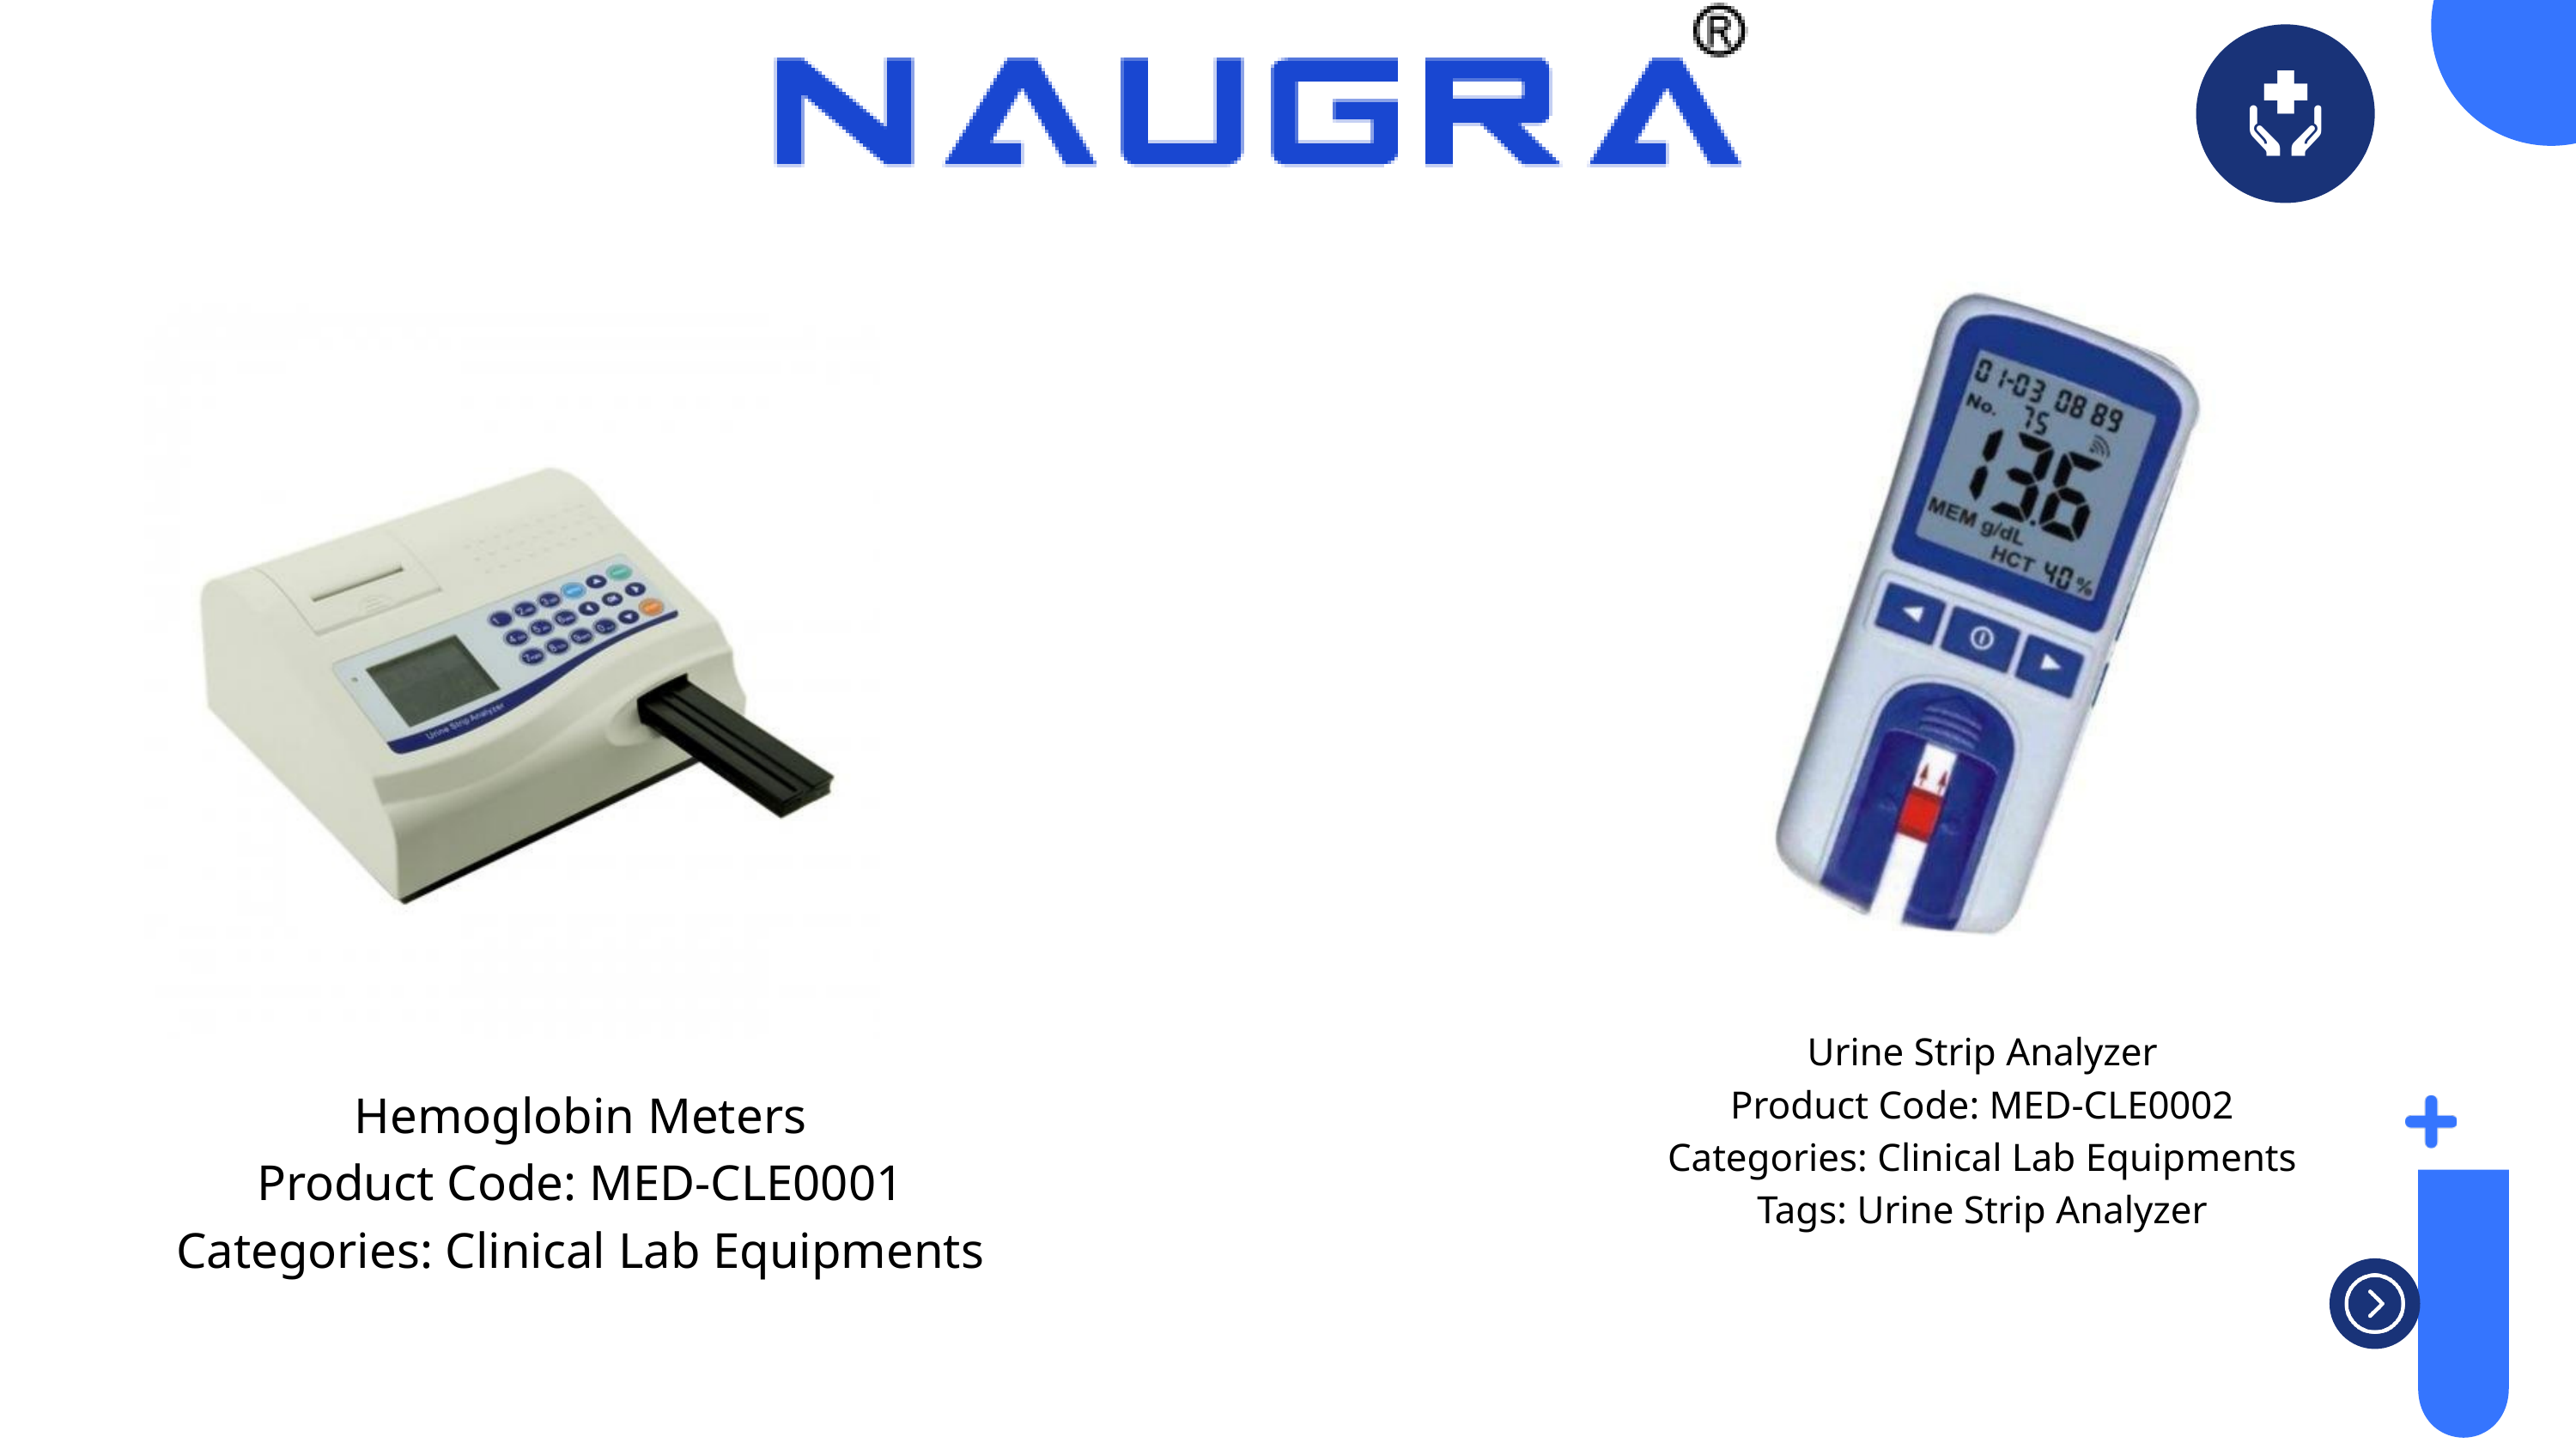

Urine Strip Analyzer
Product Code: MED-CLE0002
Categories: Clinical Lab Equipments
Tags: Urine Strip Analyzer
Hemoglobin Meters
Product Code: MED-CLE0001
Categories: Clinical Lab Equipments